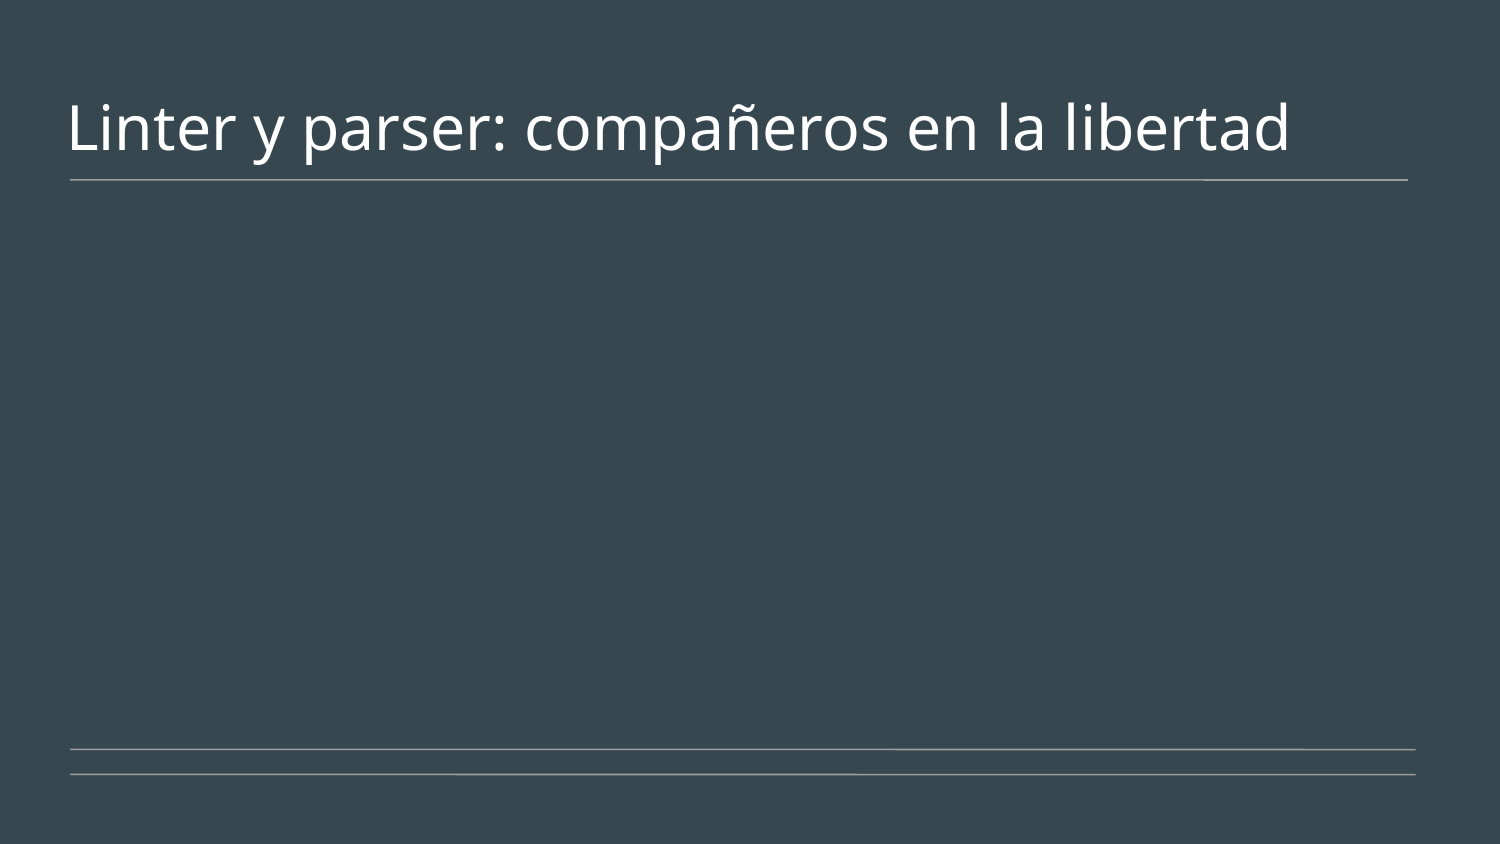

# Linter y parser: compañeros en la libertad